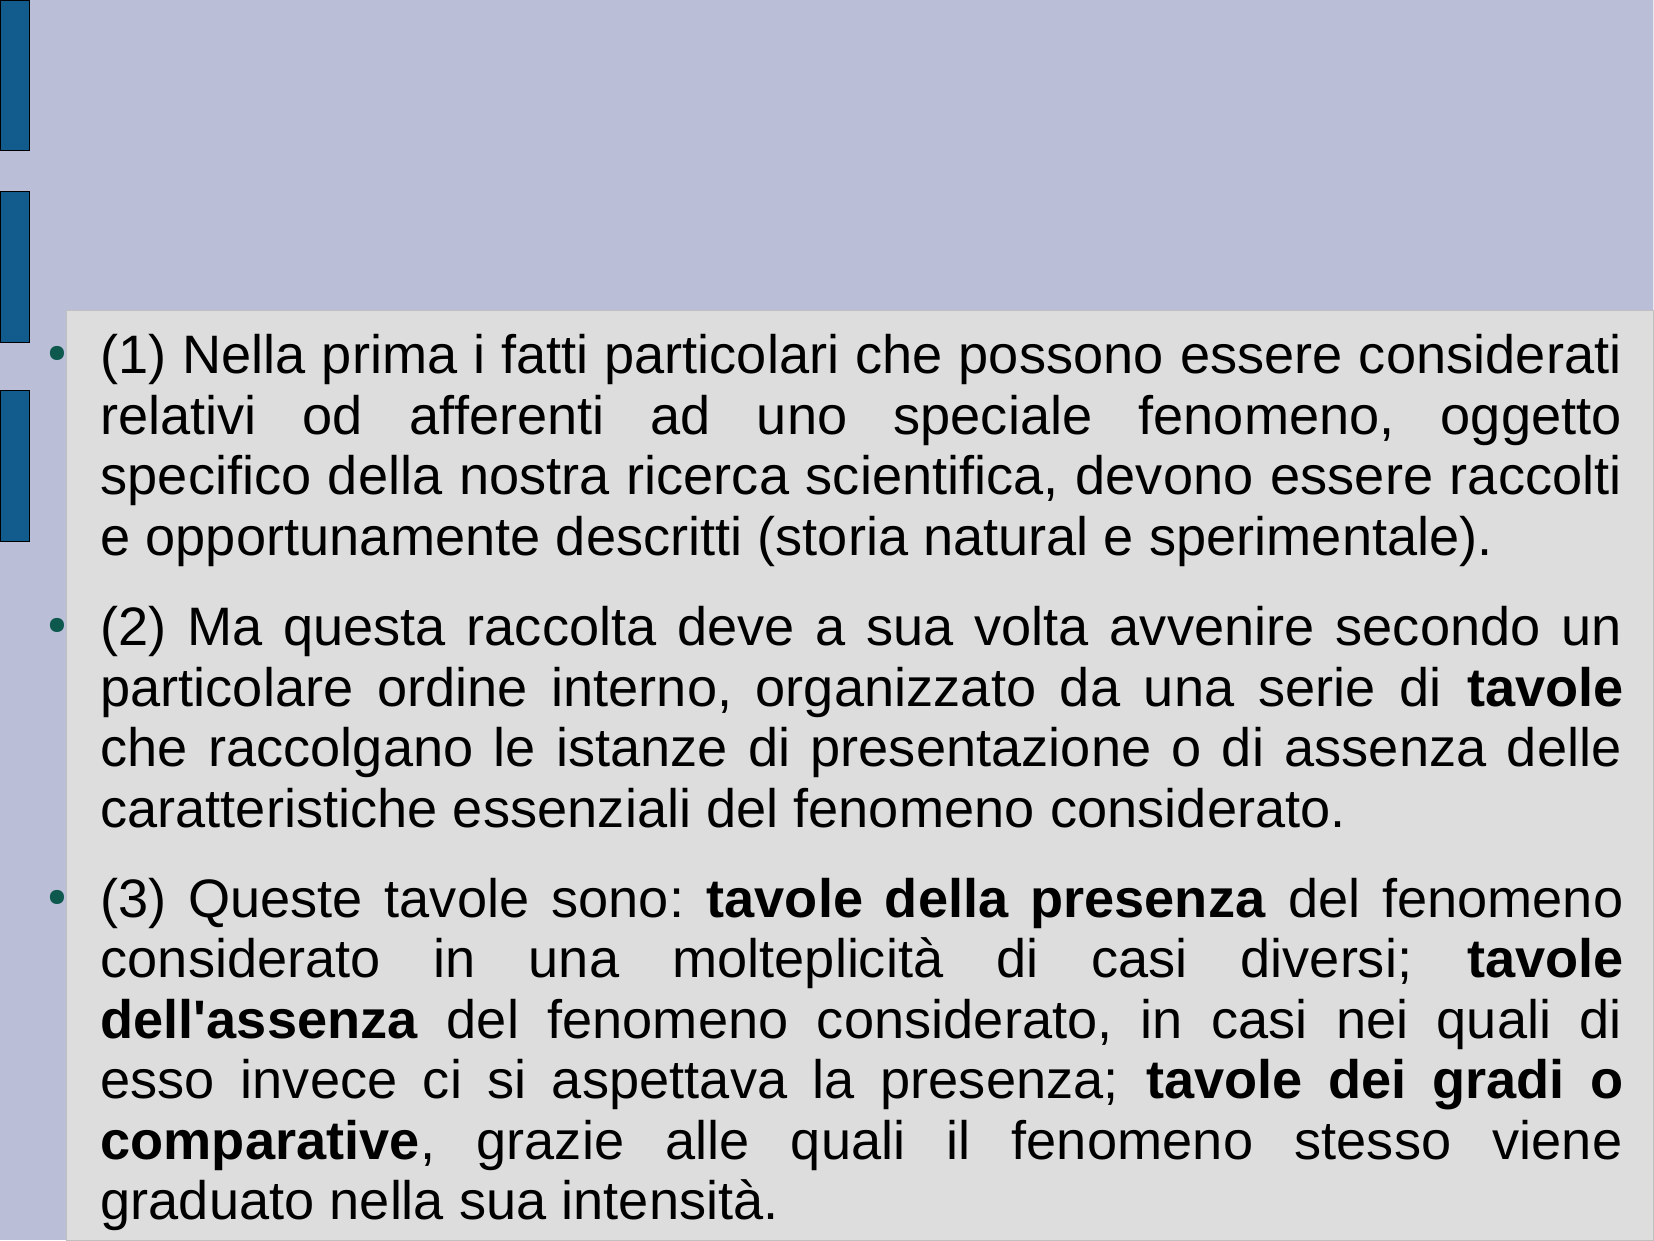

#
(1) Nella prima i fatti particolari che possono essere considerati relativi od afferenti ad uno speciale fenomeno, oggetto specifico della nostra ricerca scientifica, devono essere raccolti e opportunamente descritti (storia natural e sperimentale).
(2) Ma questa raccolta deve a sua volta avvenire secondo un particolare ordine interno, organizzato da una serie di tavole che raccolgano le istanze di presentazione o di assenza delle caratteristiche essenziali del fenomeno considerato.
(3) Queste tavole sono: tavole della presenza del fenomeno considerato in una molteplicità di casi diversi; tavole dell'assenza del fenomeno considerato, in casi nei quali di esso invece ci si aspettava la presenza; tavole dei gradi o comparative, grazie alle quali il fenomeno stesso viene graduato nella sua intensità.